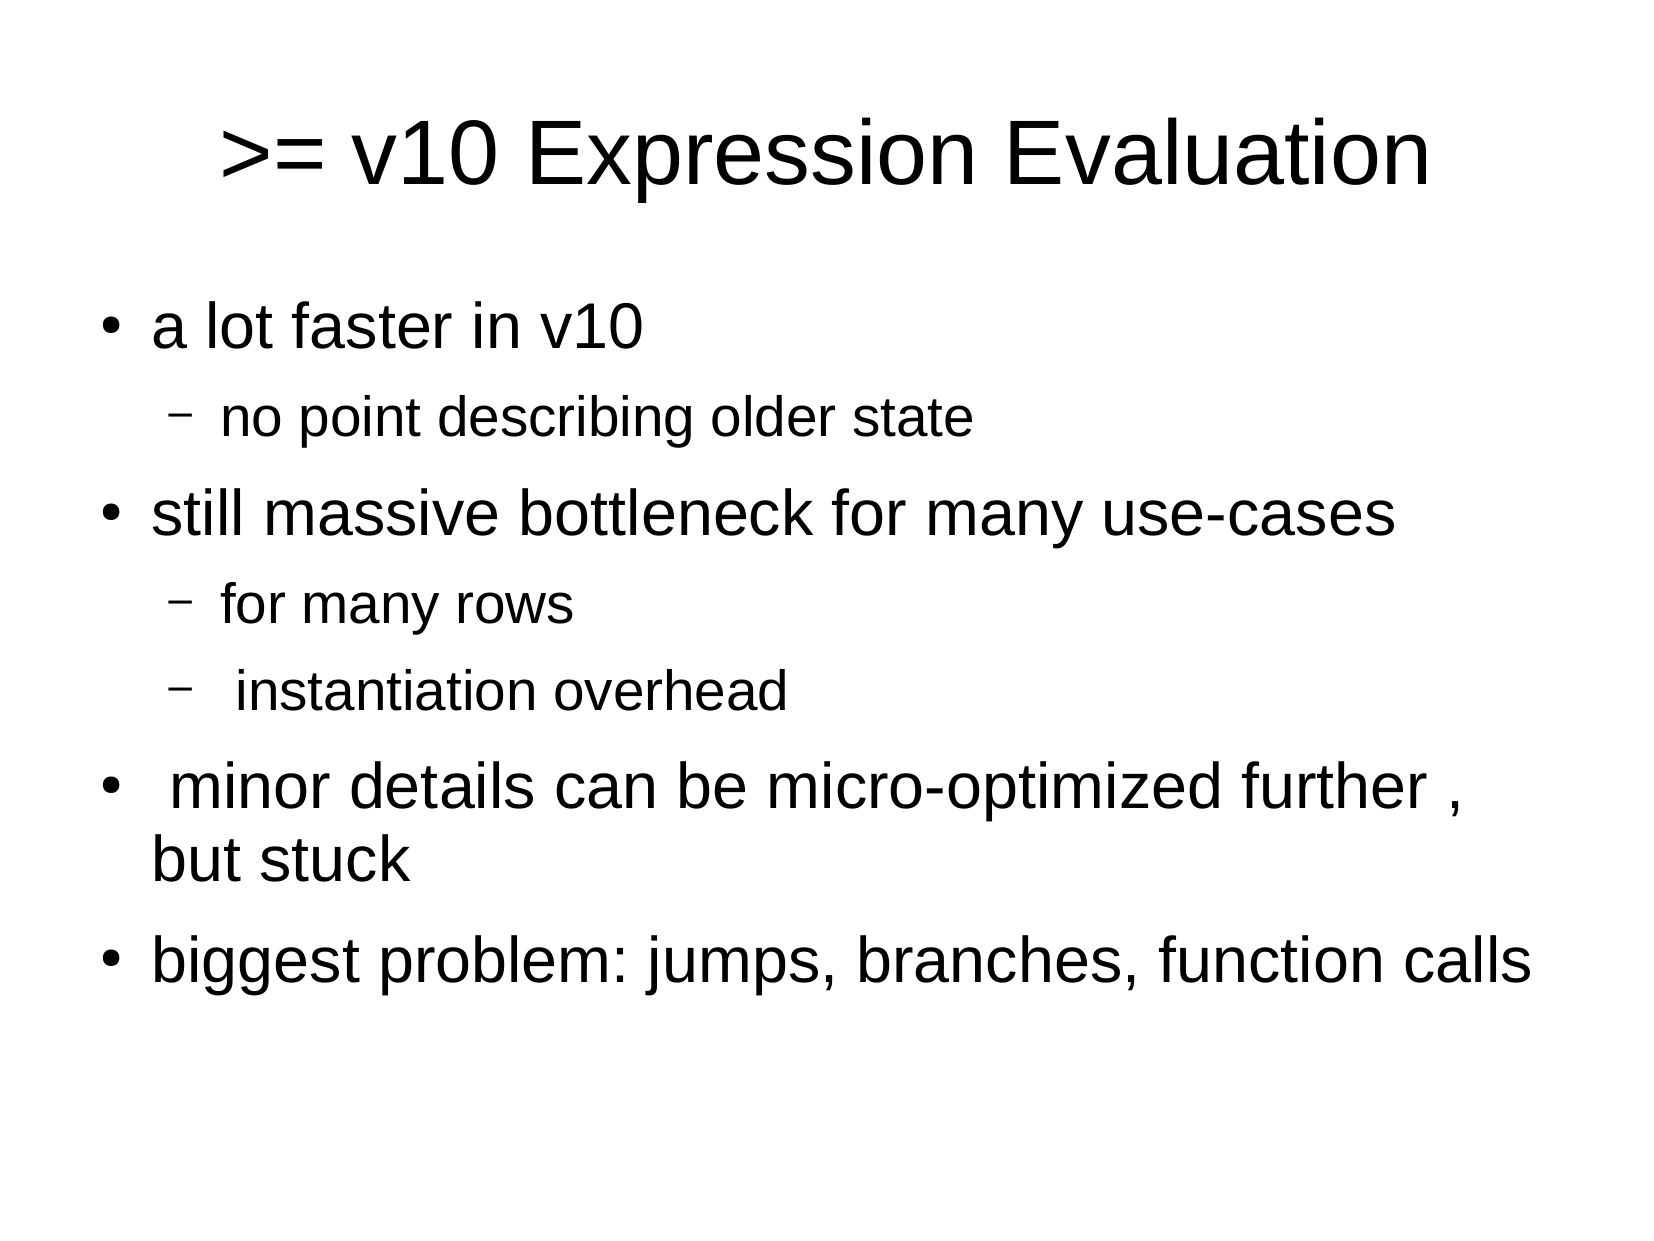

# >= v10 Expression Evaluation
a lot faster in v10
no point describing older state
still massive bottleneck for many use-cases
for many rows
 instantiation overhead
 minor details can be micro-optimized further , but stuck
biggest problem: jumps, branches, function calls